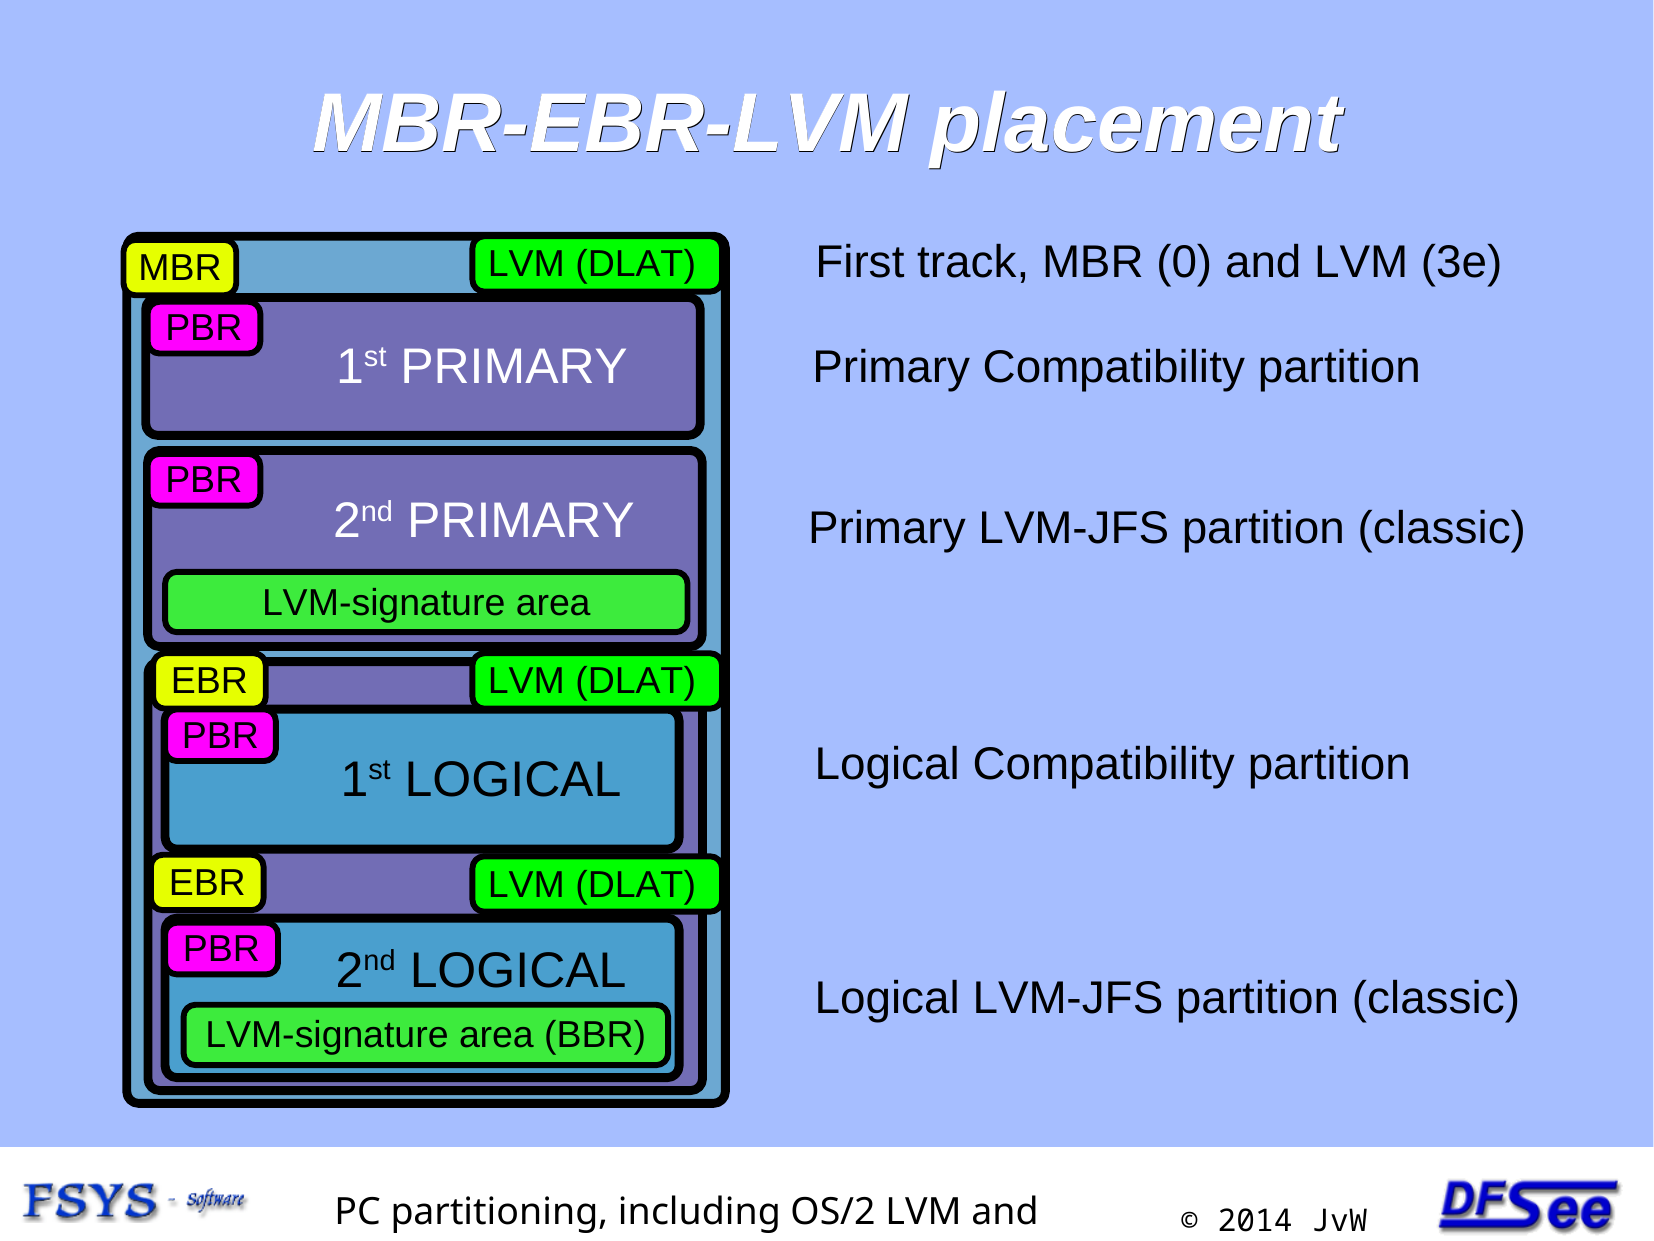

# MBR-EBR-LVM placement
LVM (DLAT)
First track, MBR (0) and LVM (3e)
MBR
	1st PRIMARY
PBR
Primary Compatibility partition
	2nd PRIMARY
PBR
Primary LVM-JFS partition (classic)
LVM-signature area
EBR
LVM (DLAT)
	1st LOGICAL
PBR
Logical Compatibility partition
EBR
LVM (DLAT)
	2nd LOGICAL
PBR
Logical LVM-JFS partition (classic)
LVM-signature area (BBR)